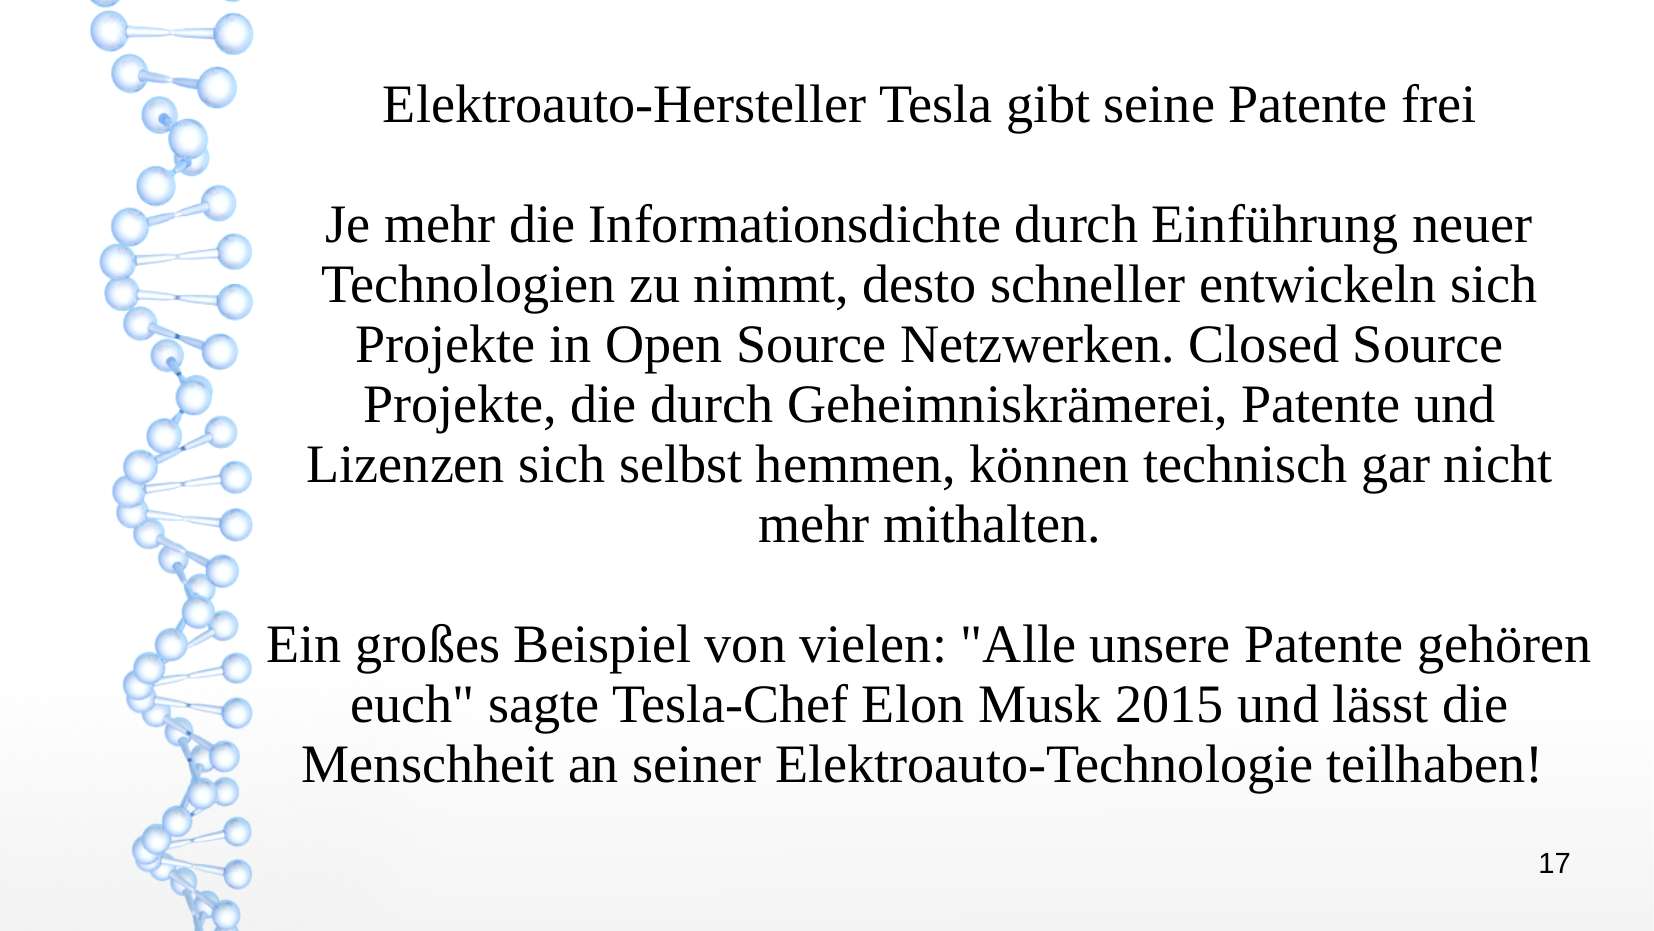

# Elektroauto-Hersteller Tesla gibt seine Patente frei
Je mehr die Informationsdichte durch Einführung neuer Technologien zu nimmt, desto schneller entwickeln sich Projekte in Open Source Netzwerken. Closed Source Projekte, die durch Geheimniskrämerei, Patente und Lizenzen sich selbst hemmen, können technisch gar nicht mehr mithalten.
Ein großes Beispiel von vielen: "Alle unsere Patente gehören euch" sagte Tesla-Chef Elon Musk 2015 und lässt die Menschheit an seiner Elektroauto-Technologie teilhaben!
17